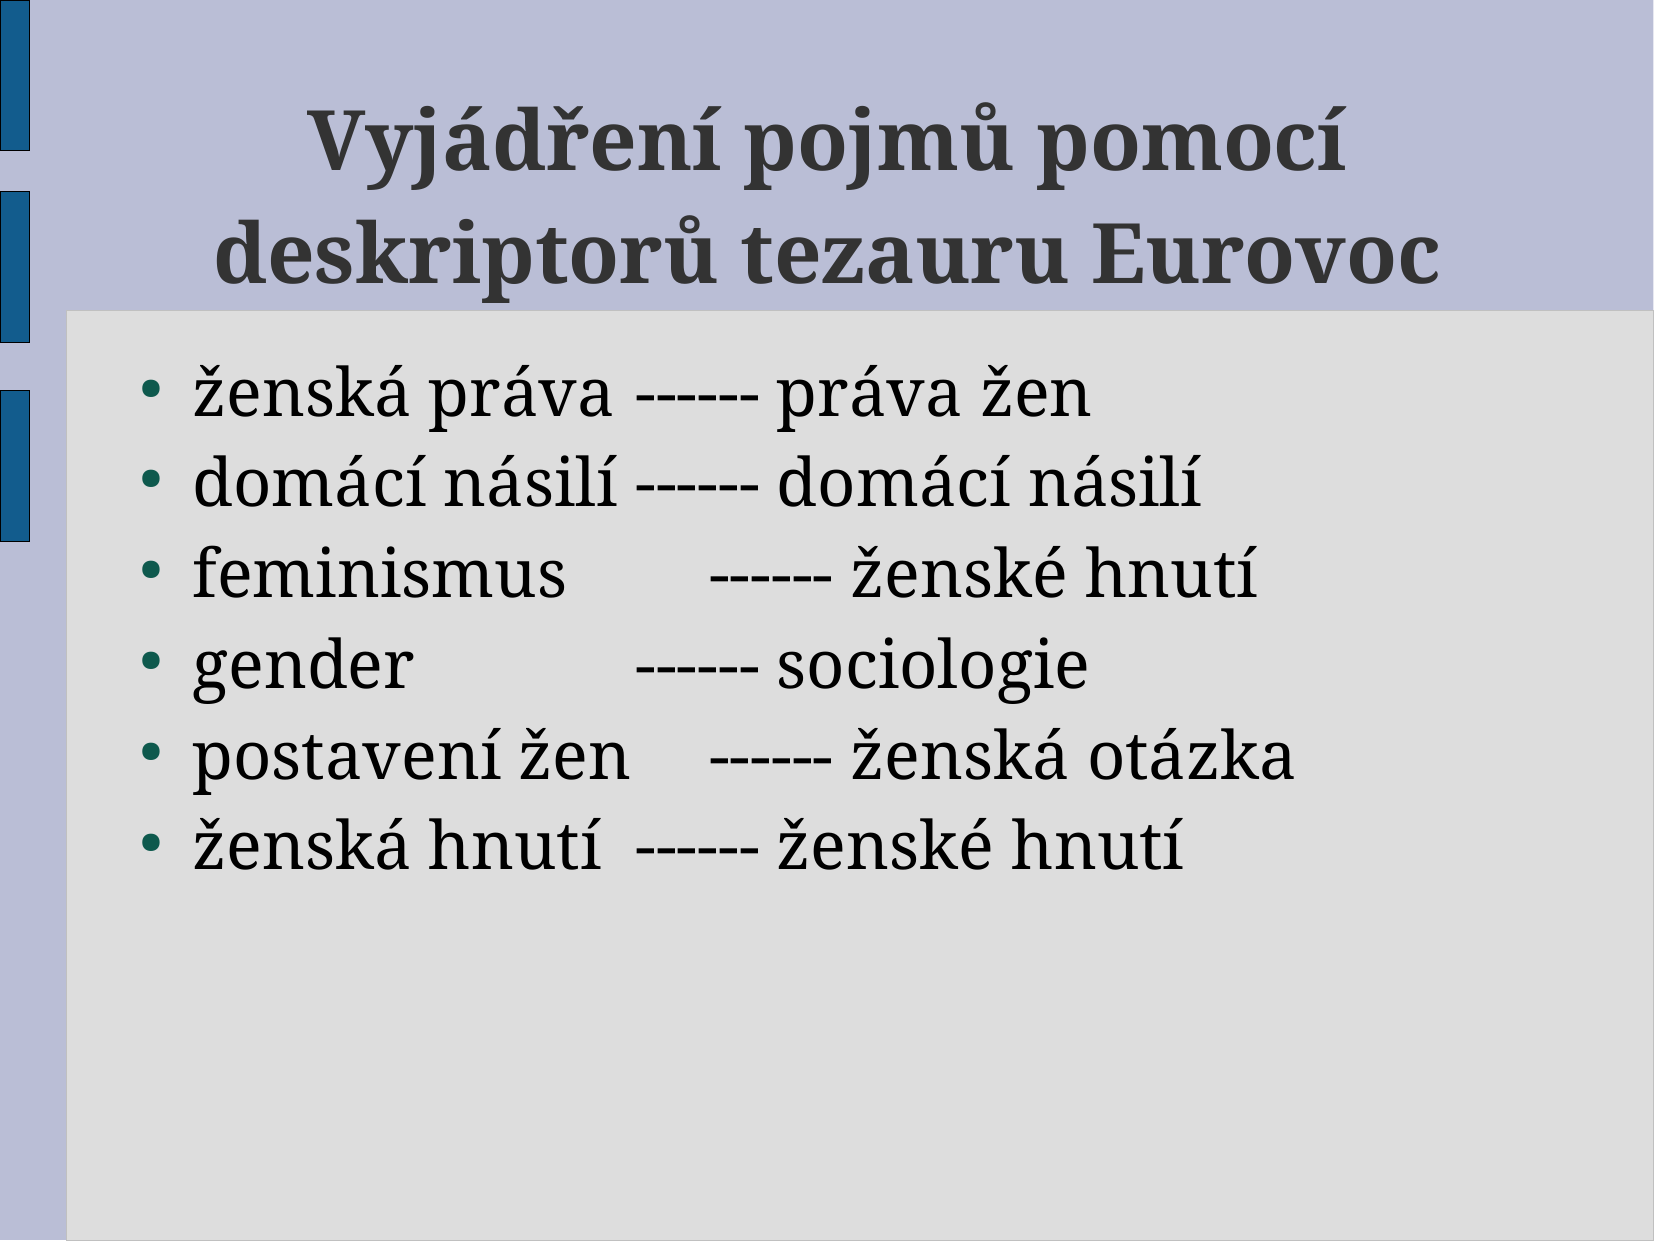

# Vyjádření pojmů pomocí deskriptorů tezauru Eurovoc
ženská práva 	------ práva žen
domácí násilí 	------ domácí násilí
feminismus 		------ ženské hnutí
gender 			------ sociologie
postavení žen 	------ ženská otázka
ženská hnutí 	------ ženské hnutí